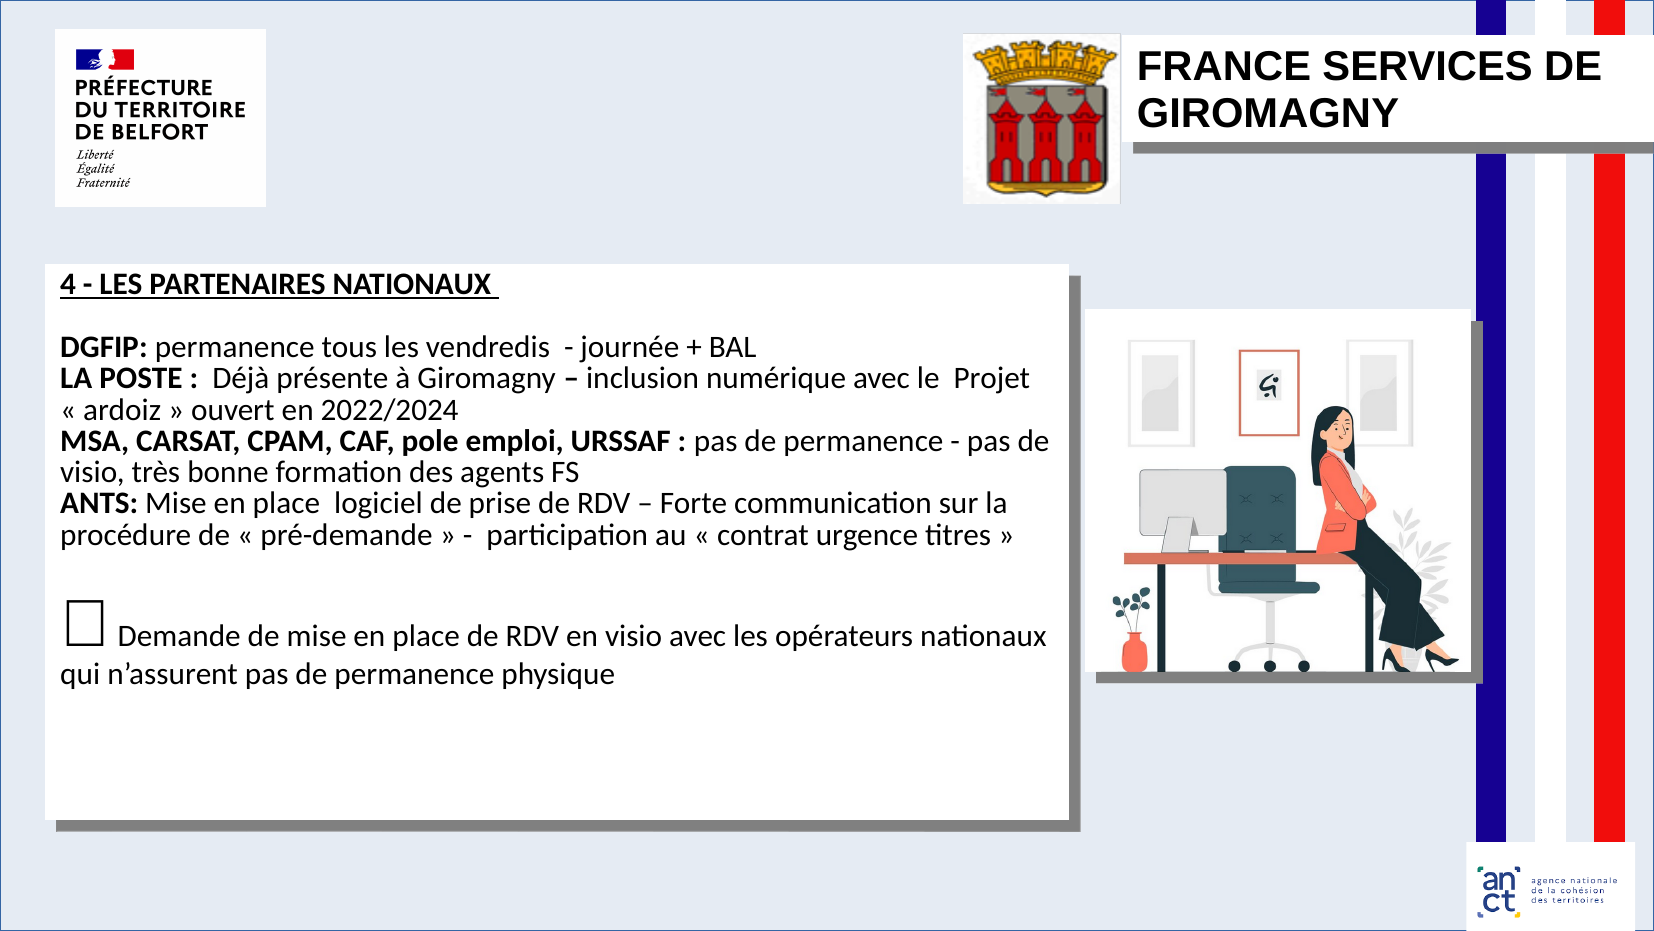

FRANCE SERVICES DE GIROMAGNY
4 - LES PARTENAIRES NATIONAUX
DGFIP: permanence tous les vendredis - journée + BAL
LA POSTE : Déjà présente à Giromagny – inclusion numérique avec le Projet « ardoiz » ouvert en 2022/2024
MSA, CARSAT, CPAM, CAF, pole emploi, URSSAF : pas de permanence - pas de visio, très bonne formation des agents FS
ANTS: Mise en place logiciel de prise de RDV – Forte communication sur la procédure de « pré-demande » - participation au « contrat urgence titres »
 Demande de mise en place de RDV en visio avec les opérateurs nationaux qui n’assurent pas de permanence physique